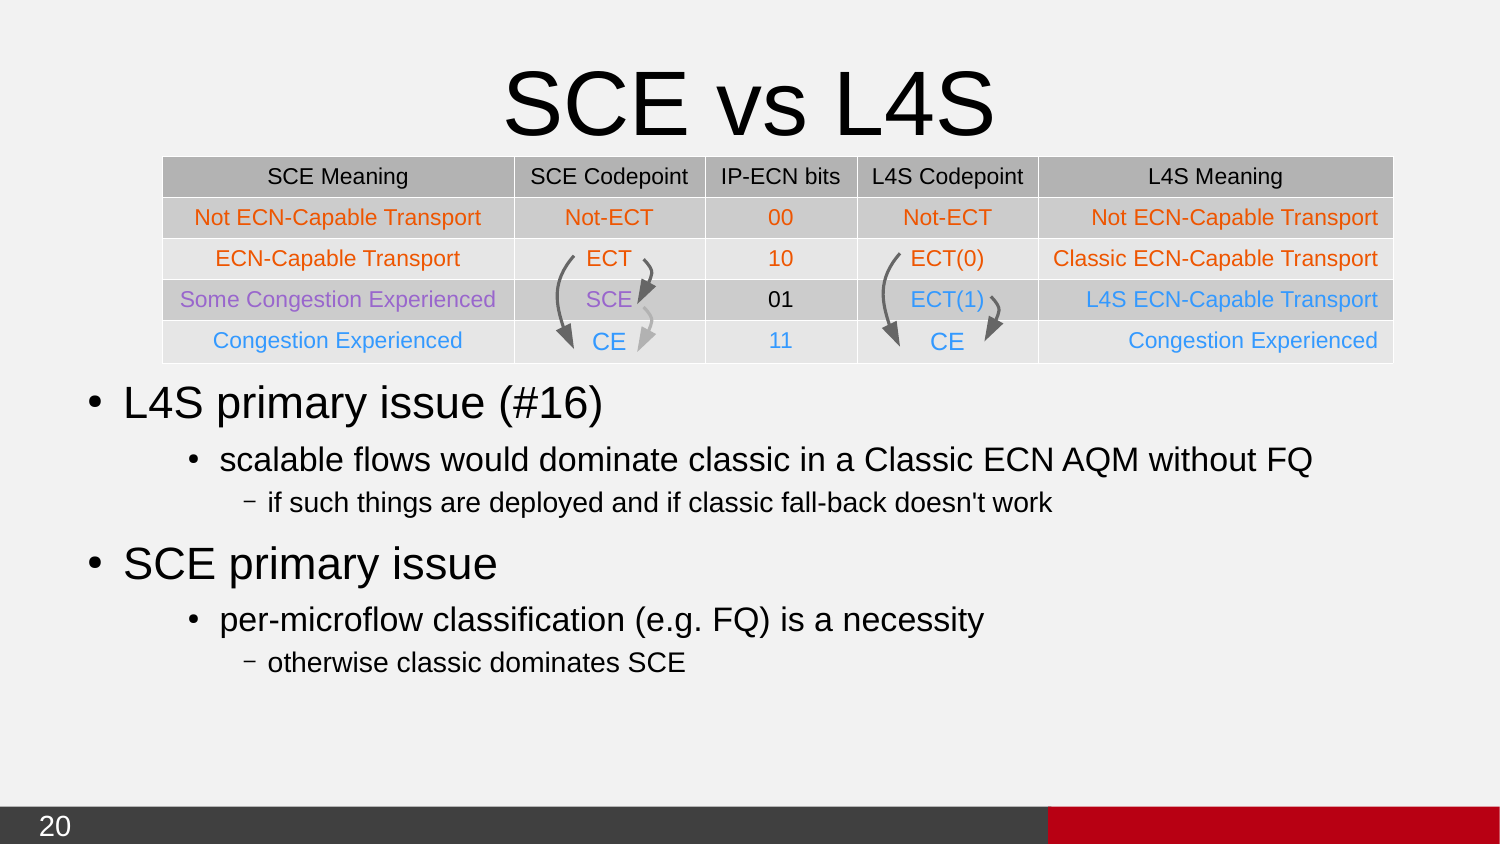

# SCE vs L4S
| SCE Meaning | SCE Codepoint | IP-ECN bits | L4S Codepoint | L4S Meaning |
| --- | --- | --- | --- | --- |
| Not ECN-Capable Transport | Not-ECT | 00 | Not-ECT | Not ECN-Capable Transport |
| ECN-Capable Transport | ECT | 10 | ECT(0) | Classic ECN-Capable Transport |
| Some Congestion Experienced | SCE | 01 | ECT(1) | L4S ECN-Capable Transport |
| Congestion Experienced | CE | 11 | CE | Congestion Experienced |
L4S primary issue (#16)
scalable flows would dominate classic in a Classic ECN AQM without FQ
if such things are deployed and if classic fall-back doesn't work
SCE primary issue
per-microflow classification (e.g. FQ) is a necessity
otherwise classic dominates SCE
20